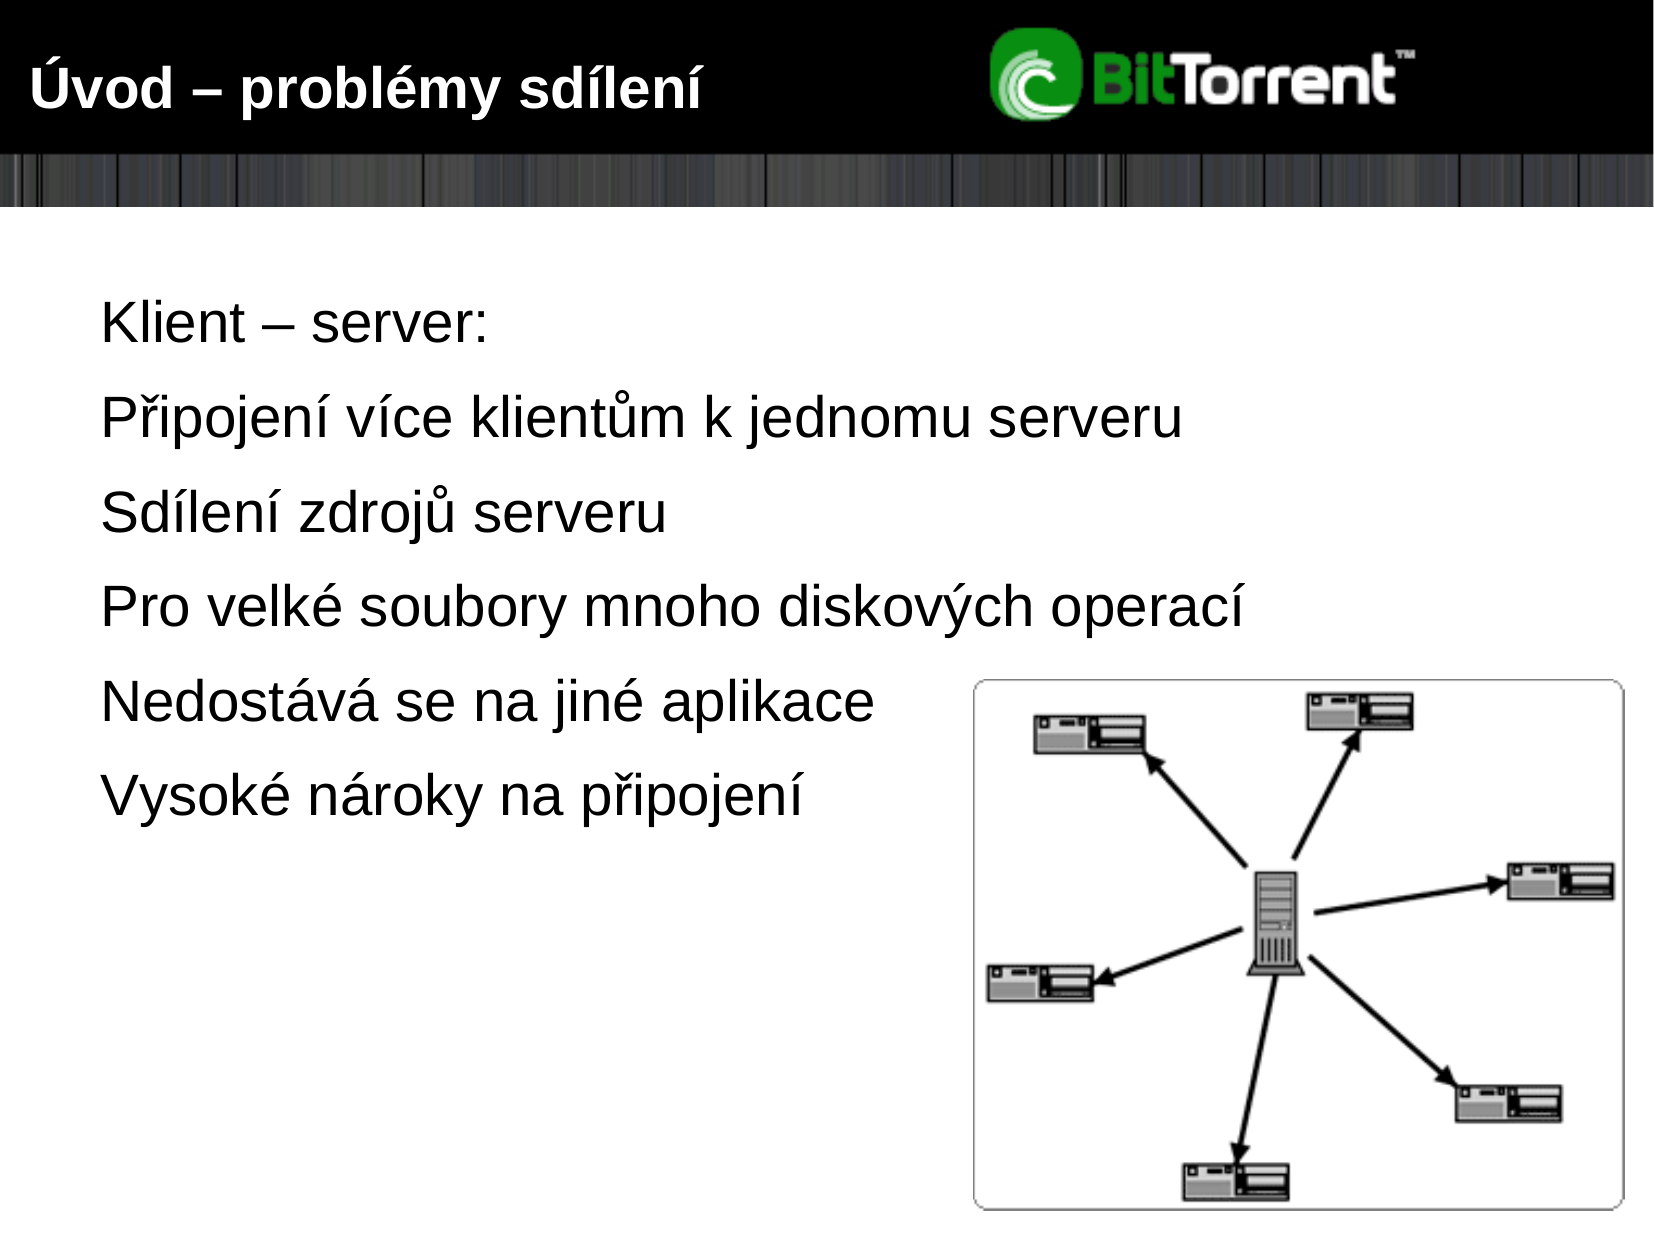

Úvod – problémy sdílení
# Klient – server:
Připojení více klientům k jednomu serveru
Sdílení zdrojů serveru
Pro velké soubory mnoho diskových operací
Nedostává se na jiné aplikace
Vysoké nároky na připojení